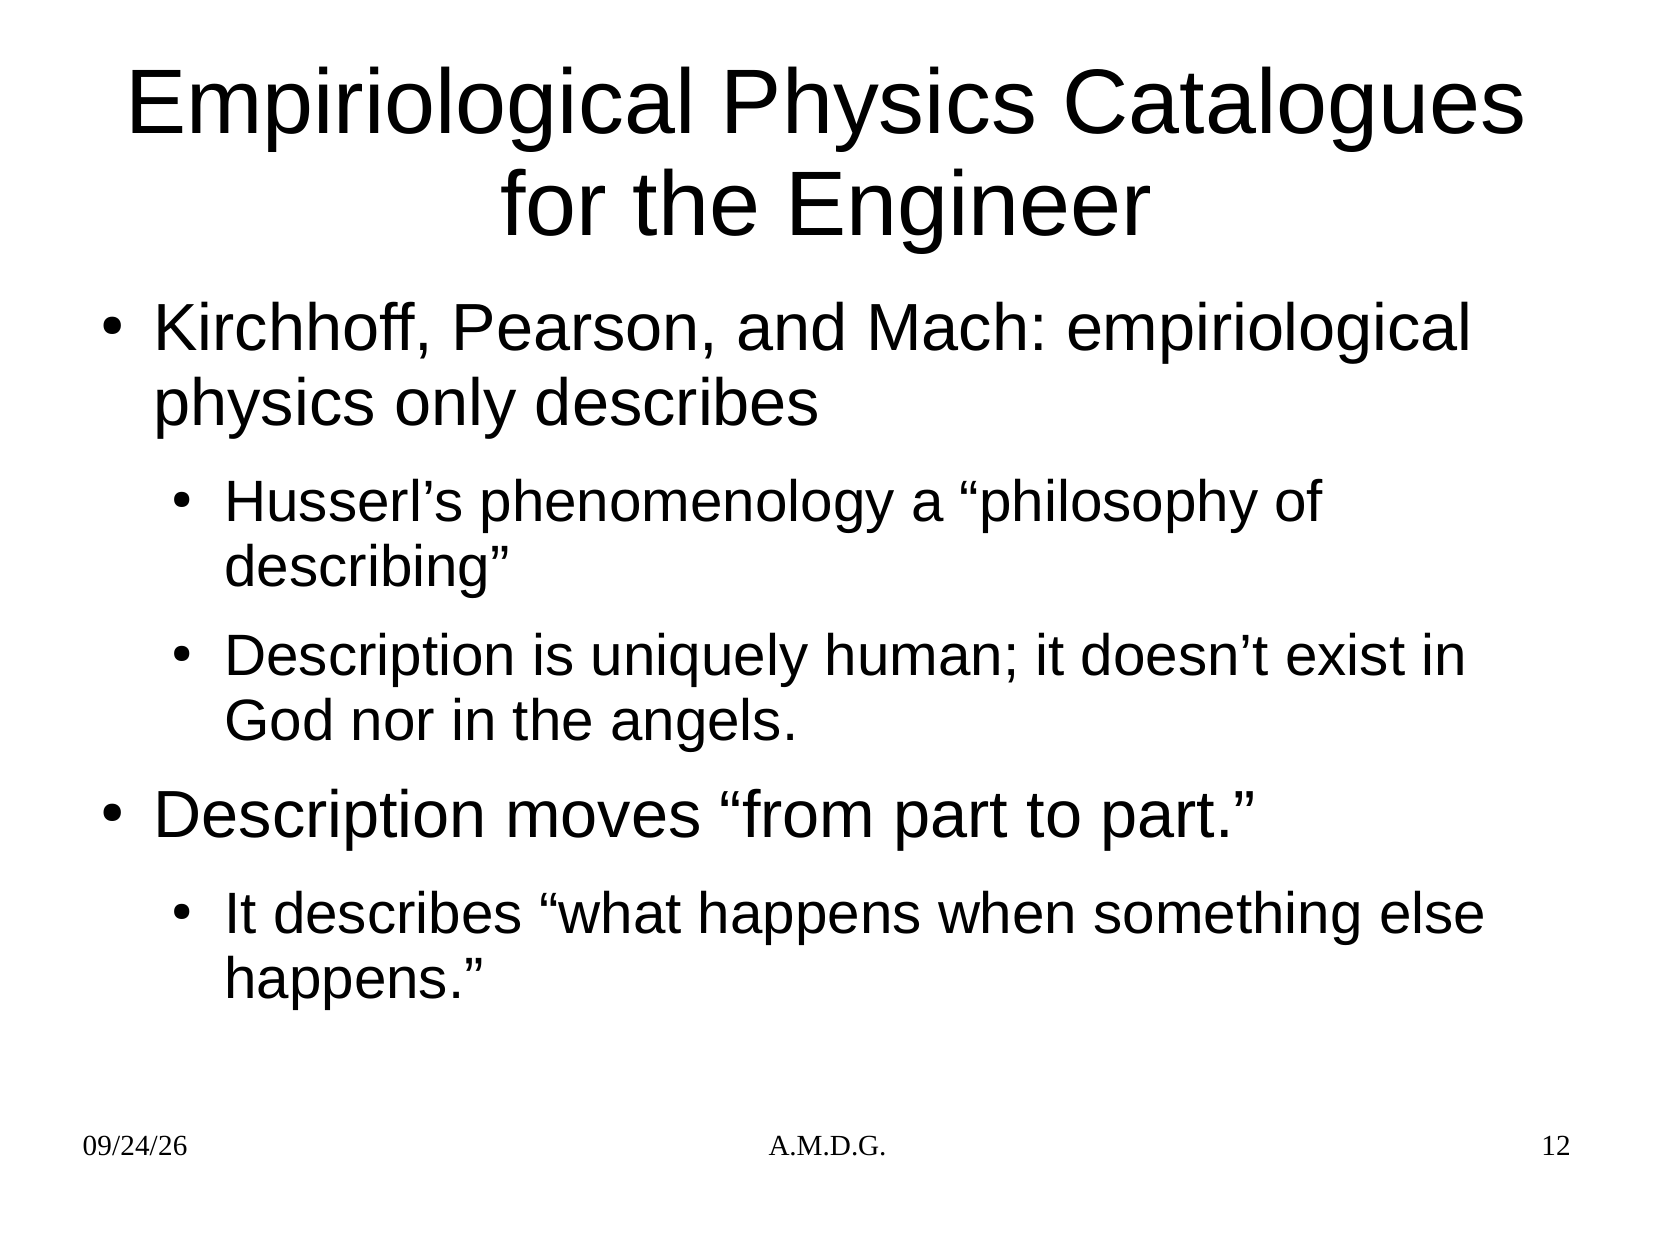

# Empiriological Physics Catalogues for the Engineer
Kirchhoff, Pearson, and Mach: empiriological physics only describes
Husserl’s phenomenology a “philosophy of describing”
Description is uniquely human; it doesn’t exist in God nor in the angels.
Description moves “from part to part.”
It describes “what happens when something else happens.”
`
A.M.D.G.
12